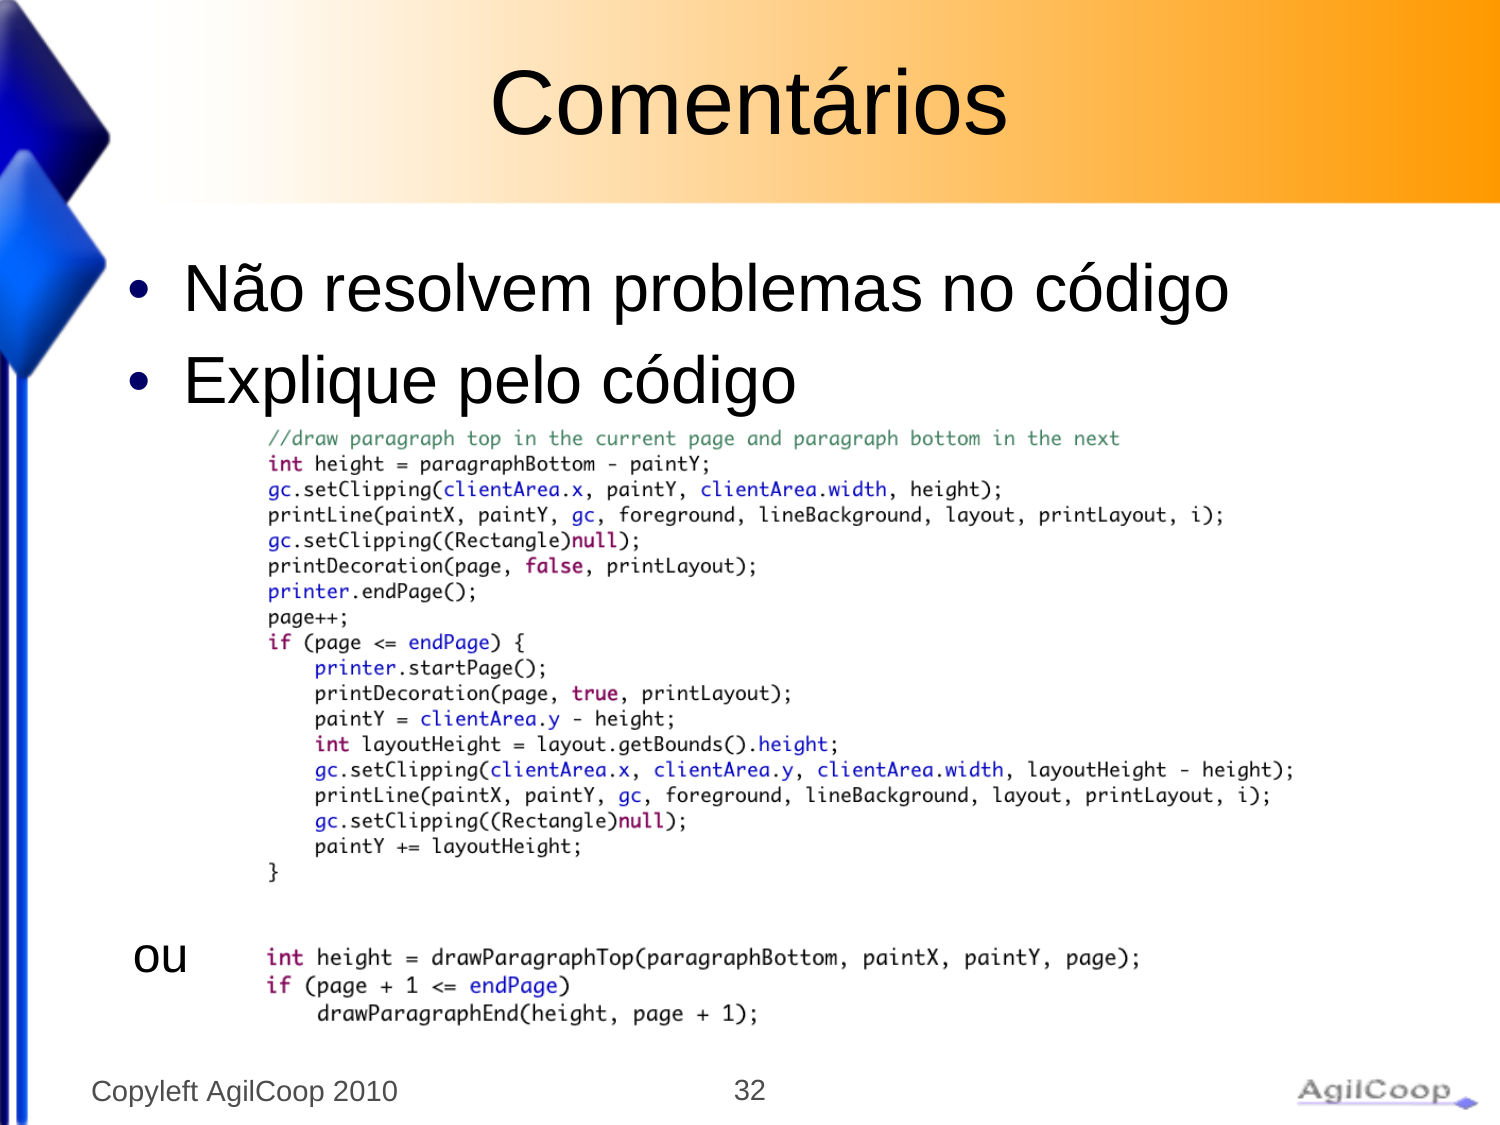

# Comentários
Não resolvem problemas no código
Explique pelo código
ou
Copyleft AgilCoop 2010
32